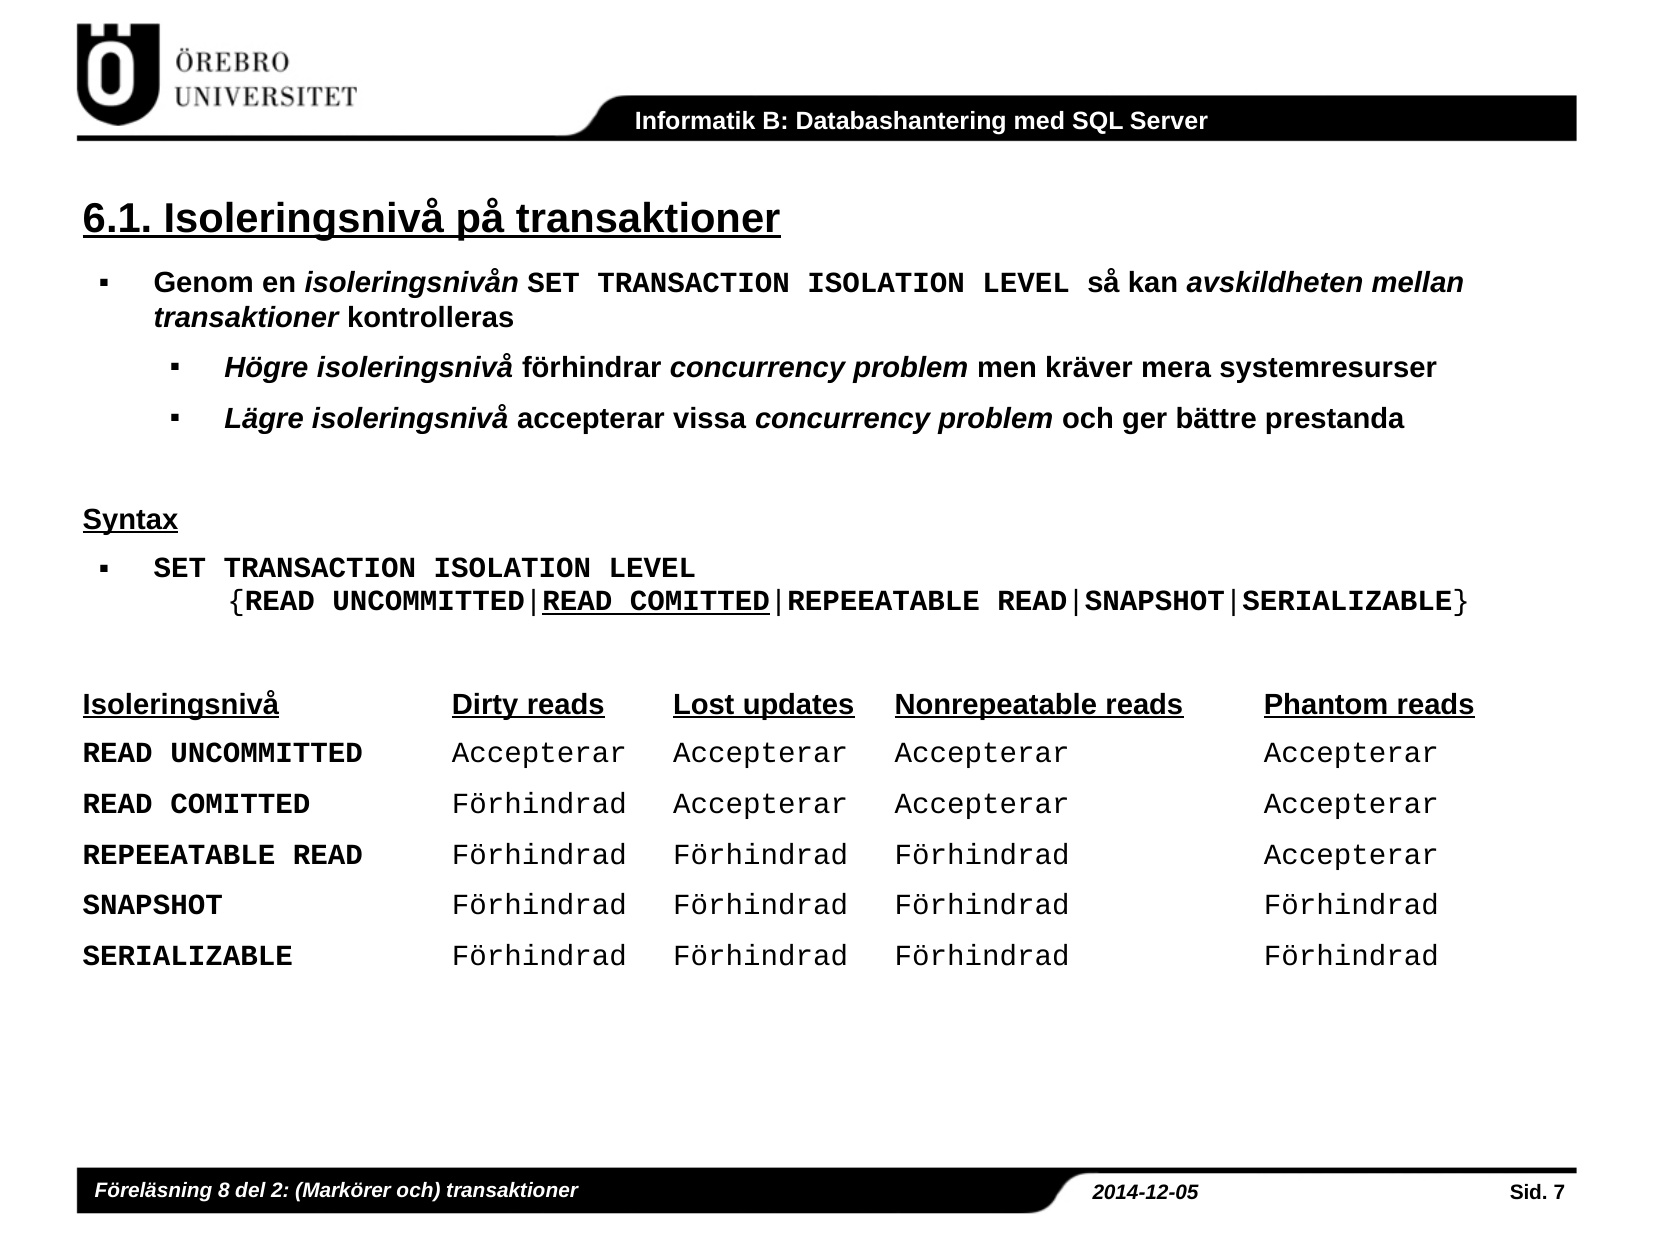

# 6.1. Isoleringsnivå på transaktioner
Genom en isoleringsnivån SET TRANSACTION ISOLATION LEVEL så kan avskildheten mellan transaktioner kontrolleras
Högre isoleringsnivå förhindrar concurrency problem men kräver mera systemresurser
Lägre isoleringsnivå accepterar vissa concurrency problem och ger bättre prestanda
Syntax
SET TRANSACTION ISOLATION LEVEL
	{READ UNCOMMITTED|READ COMITTED|REPEEATABLE READ|SNAPSHOT|SERIALIZABLE}
Isoleringsnivå			Dirty reads	Lost updates	Nonrepeatable reads		Phantom reads
READ UNCOMMITTED		Accepterar	Accepterar	Accepterar			Accepterar
READ COMITTED		Förhindrad	Accepterar	Accepterar			Accepterar
REPEEATABLE READ		Förhindrad	Förhindrad	Förhindrad			Accepterar
SNAPSHOT				Förhindrad	Förhindrad	Förhindrad			Förhindrad
SERIALIZABLE			Förhindrad	Förhindrad	Förhindrad			Förhindrad
Föreläsning 8 del 2: (Markörer och) transaktioner
2014-12-05
7